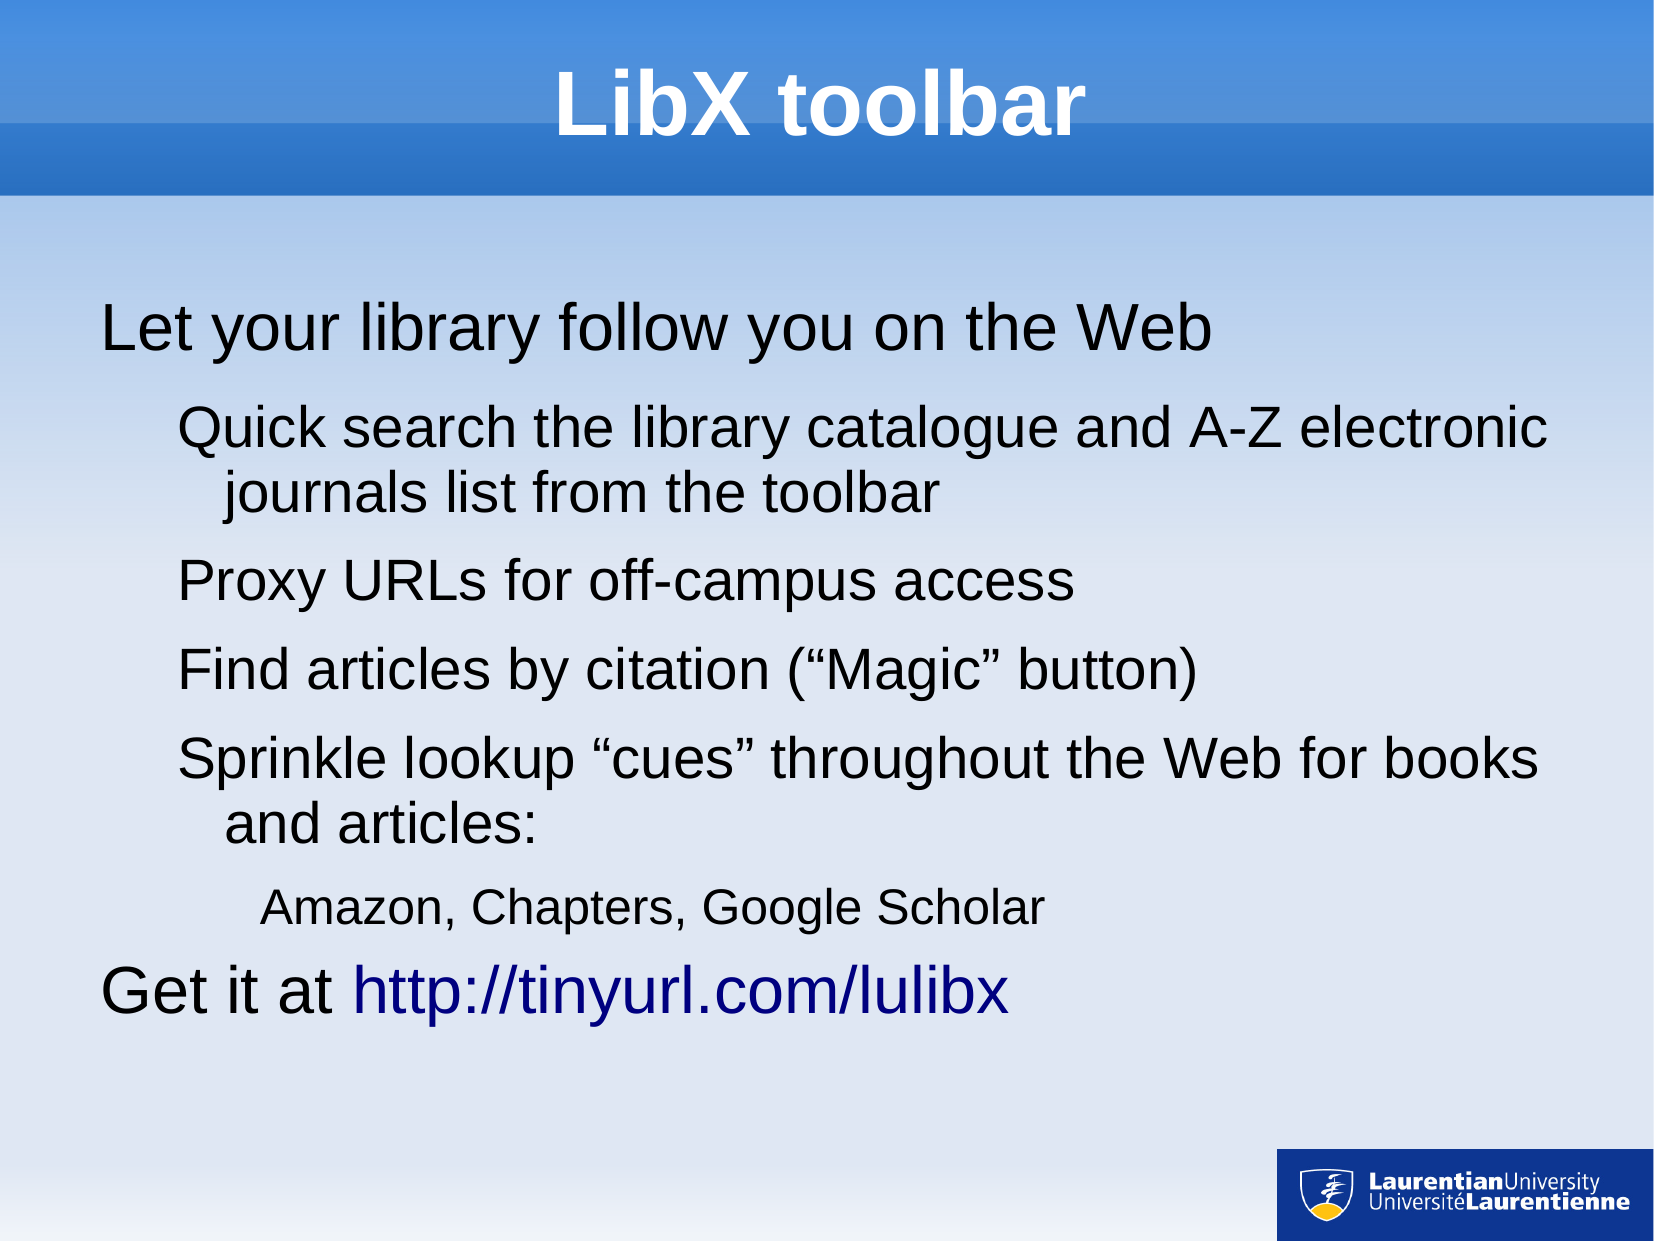

# LibX toolbar
Let your library follow you on the Web
Quick search the library catalogue and A-Z electronic journals list from the toolbar
Proxy URLs for off-campus access
Find articles by citation (“Magic” button)
Sprinkle lookup “cues” throughout the Web for books and articles:
Amazon, Chapters, Google Scholar
Get it at http://tinyurl.com/lulibx